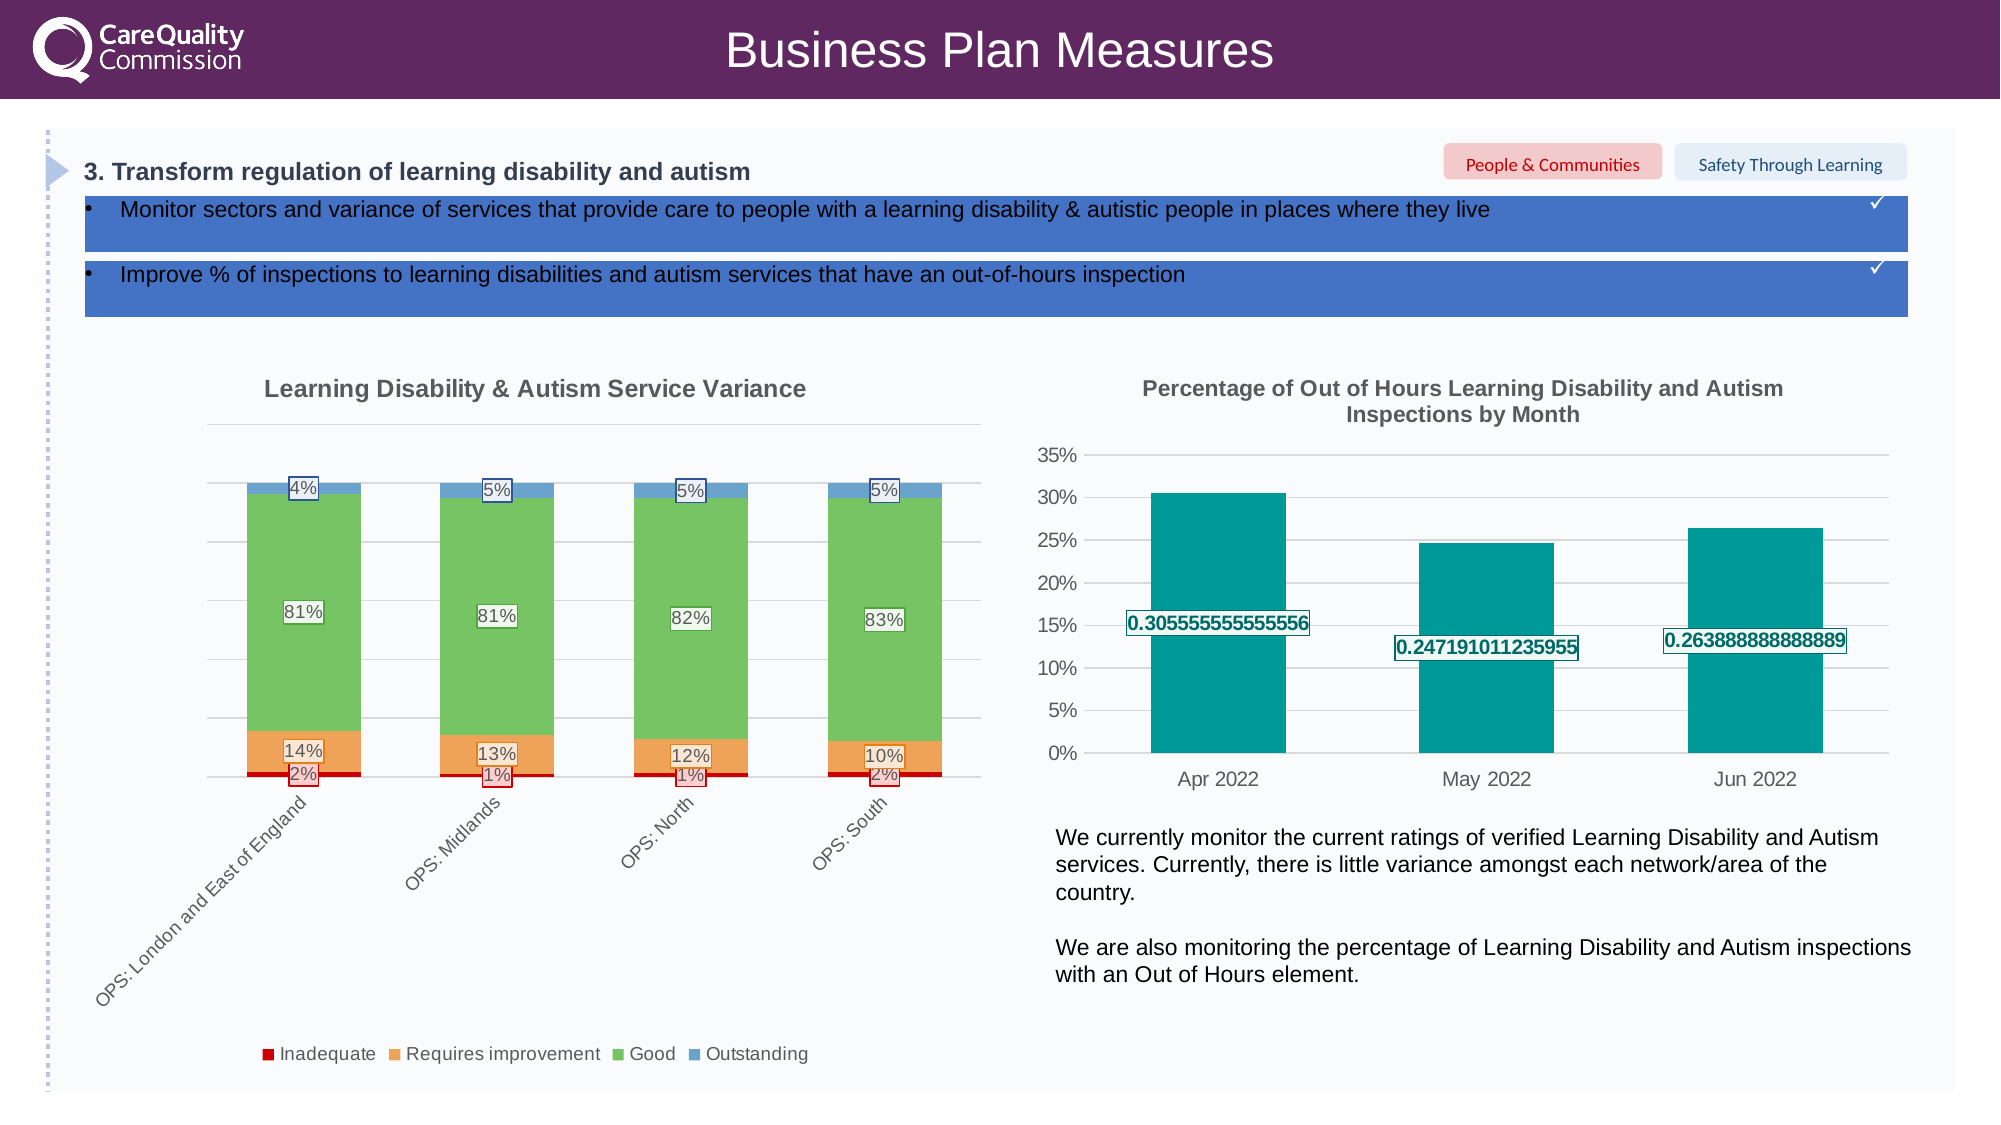

Business Plan Measures
People & Communities
Safety Through Learning
3. Transform regulation of learning disability and autism
| Monitor sectors and variance of services that provide care to people with a learning disability & autistic people in places where they live |  |
| --- | --- |
| Improve % of inspections to learning disabilities and autism services that have an out-of-hours inspection |  |
| --- | --- |
### Chart: Learning Disability & Autism Service Variance
| Category | Inadequate | Requires improvement | Good | Outstanding |
|---|---|---|---|---|
| OPS: London and East of England | 0.015625 | 0.141666666666667 | 0.807291666666667 | 0.0354166666666667 |
| OPS: Midlands | 0.00902708124373119 | 0.134403209628887 | 0.807422266800401 | 0.0491474423269809 |
| OPS: North | 0.0125130344108446 | 0.115745568300313 | 0.820646506777894 | 0.0510948905109489 |
| OPS: South | 0.0161616161616162 | 0.104377104377104 | 0.828956228956229 | 0.0505050505050505 |
### Chart: Percentage of Out of Hours Learning Disability and Autism Inspections by Month
| Category | OOH |
|---|---|
| Apr 2022 | 0.305555555555556 |
| May 2022 | 0.247191011235955 |
| Jun 2022 | 0.263888888888889 |We currently monitor the current ratings of verified Learning Disability and Autism services. Currently, there is little variance amongst each network/area of the country.
We are also monitoring the percentage of Learning Disability and Autism inspections with an Out of Hours element.